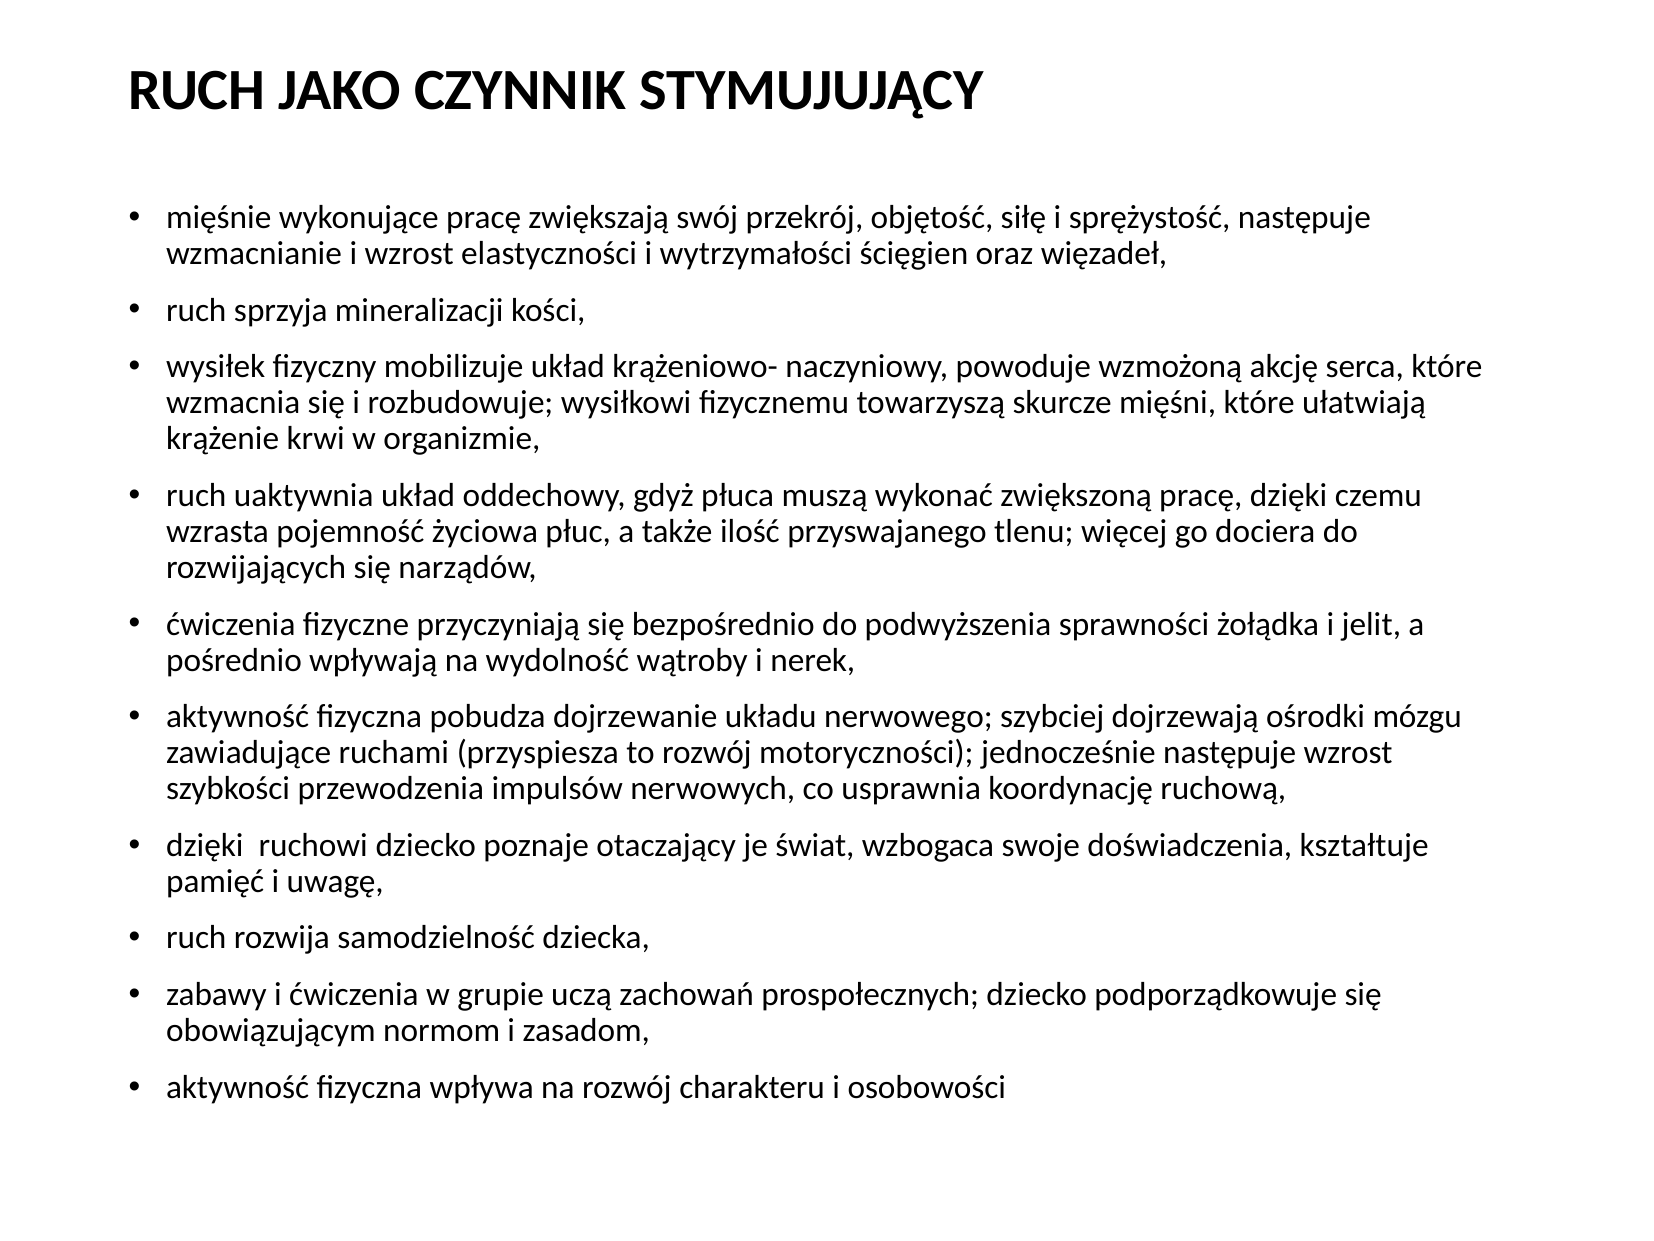

# RUCH JAKO CZYNNIK STYMUJUJĄCY
mięśnie wykonujące pracę zwiększają swój przekrój, objętość, siłę i sprężystość, następuje wzmacnianie i wzrost elastyczności i wytrzymałości ścięgien oraz więzadeł,
ruch sprzyja mineralizacji kości,
wysiłek fizyczny mobilizuje układ krążeniowo- naczyniowy, powoduje wzmożoną akcję serca, które wzmacnia się i rozbudowuje; wysiłkowi fizycznemu towarzyszą skurcze mięśni, które ułatwiają krążenie krwi w organizmie,
ruch uaktywnia układ oddechowy, gdyż płuca muszą wykonać zwiększoną pracę, dzięki czemu wzrasta pojemność życiowa płuc, a także ilość przyswajanego tlenu; więcej go dociera do rozwijających się narządów,
ćwiczenia fizyczne przyczyniają się bezpośrednio do podwyższenia sprawności żołądka i jelit, a pośrednio wpływają na wydolność wątroby i nerek,
aktywność fizyczna pobudza dojrzewanie układu nerwowego; szybciej dojrzewają ośrodki mózgu zawiadujące ruchami (przyspiesza to rozwój motoryczności); jednocześnie następuje wzrost szybkości przewodzenia impulsów nerwowych, co usprawnia koordynację ruchową,
dzięki ruchowi dziecko poznaje otaczający je świat, wzbogaca swoje doświadczenia, kształtuje pamięć i uwagę,
ruch rozwija samodzielność dziecka,
zabawy i ćwiczenia w grupie uczą zachowań prospołecznych; dziecko podporządkowuje się obowiązującym normom i zasadom,
aktywność fizyczna wpływa na rozwój charakteru i osobowości